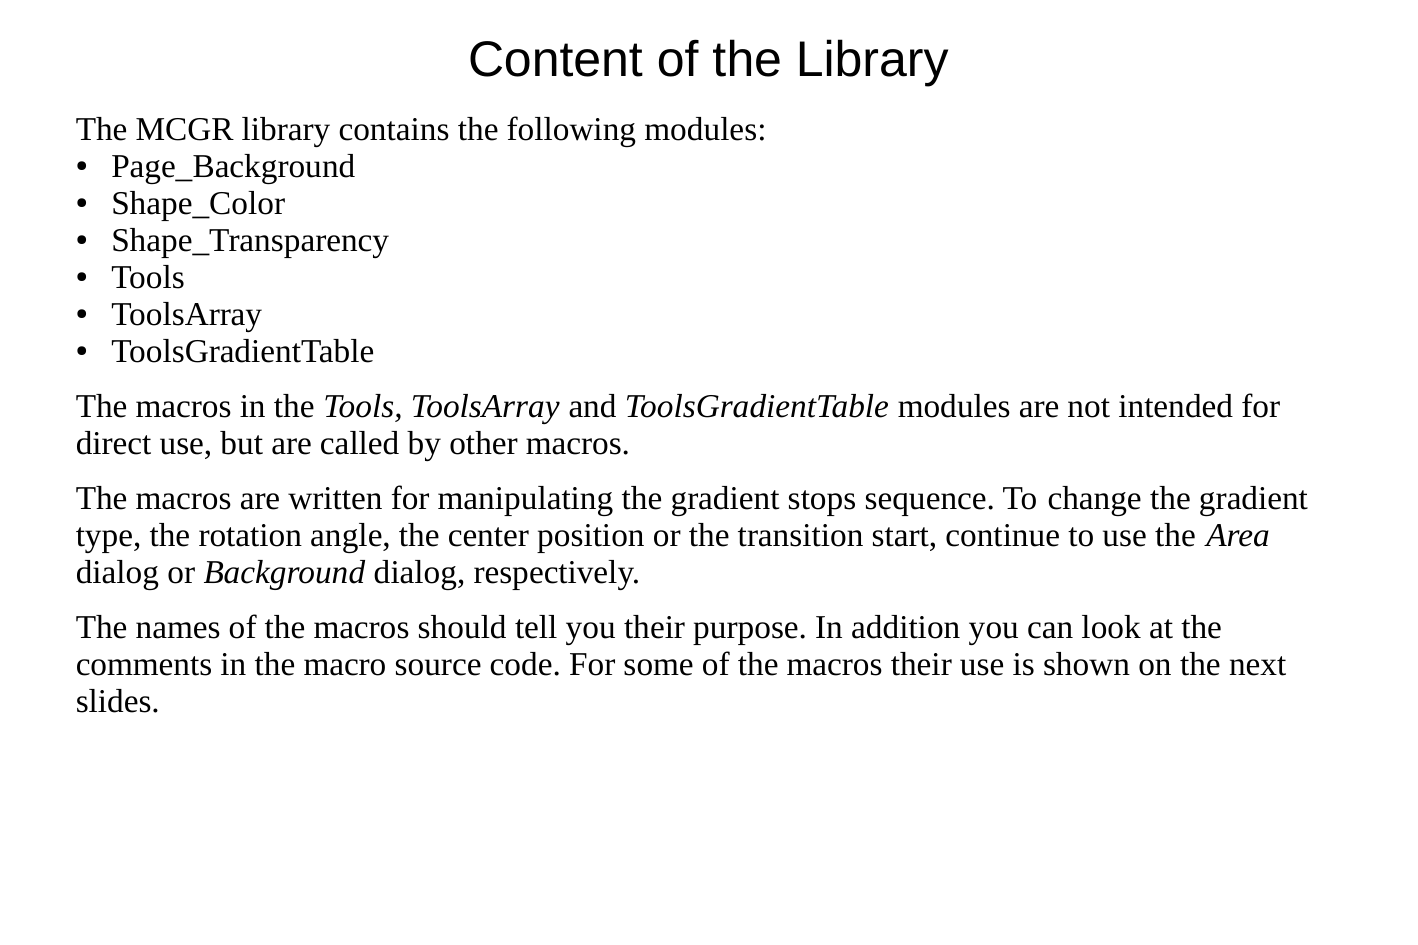

# Content of the Library
The MCGR library contains the following modules:
Page_Background
Shape_Color
Shape_Transparency
Tools
ToolsArray
ToolsGradientTable
The macros in the Tools, ToolsArray and ToolsGradientTable modules are not intended for direct use, but are called by other macros.
The macros are written for manipulating the gradient stops sequence. To change the gradient type, the rotation angle, the center position or the transition start, continue to use the Area dialog or Background dialog, respectively.
The names of the macros should tell you their purpose. In addition you can look at the comments in the macro source code. For some of the macros their use is shown on the next slides.